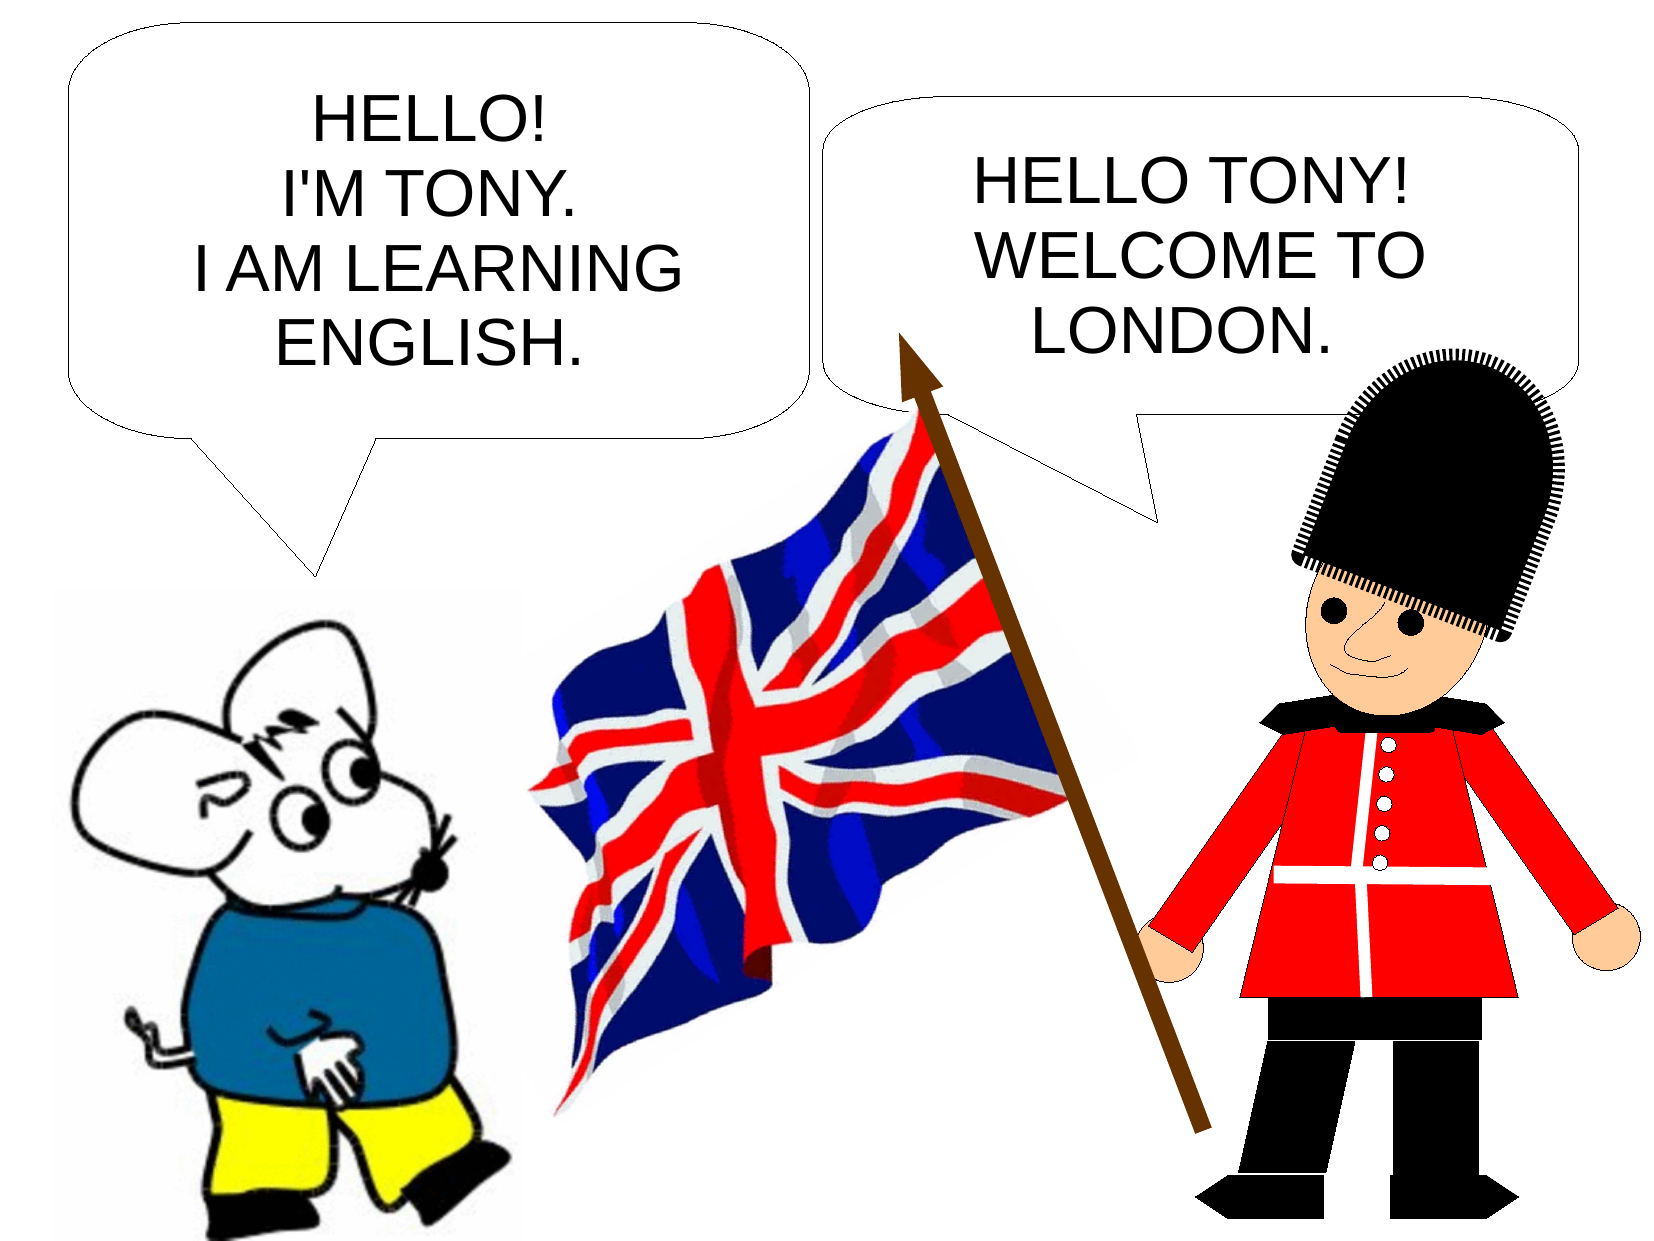

HELLO!
I'M TONY.
I AM LEARNING ENGLISH.
HELLO TONY!
WELCOME TO LONDON.